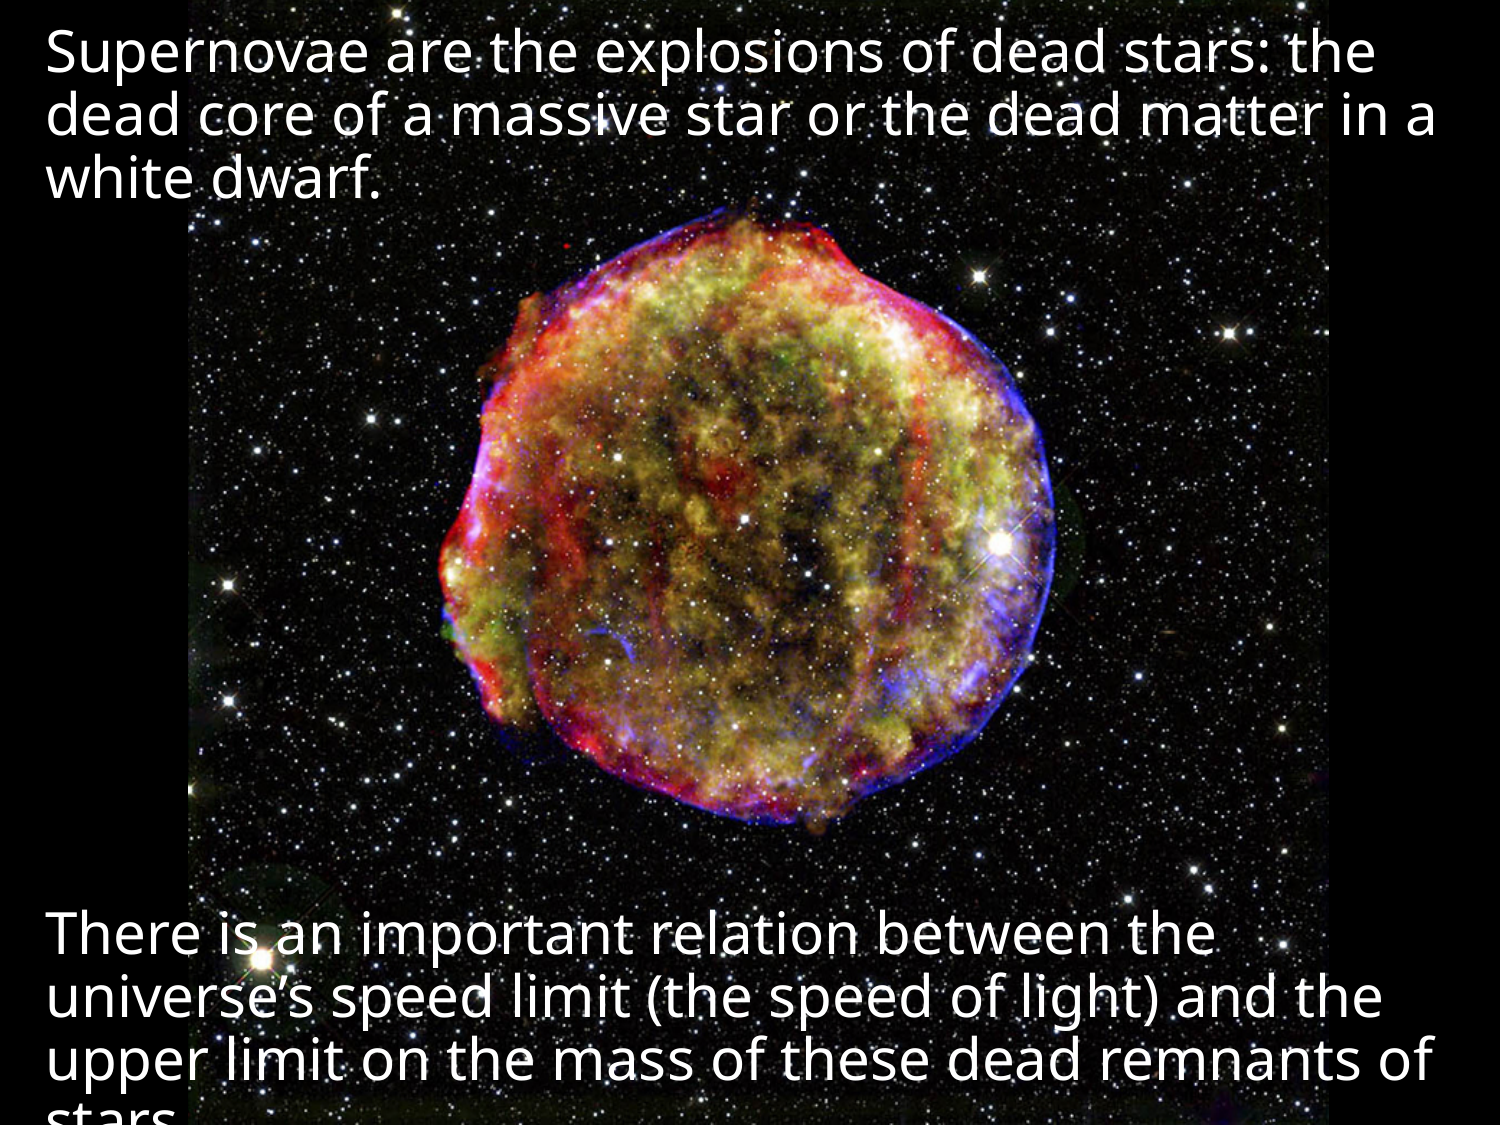

Supernovae are the explosions of dead stars: the dead core of a massive star or the dead matter in a white dwarf.
There is an important relation between the universe’s speed limit (the speed of light) and the upper limit on the mass of these dead remnants of stars.